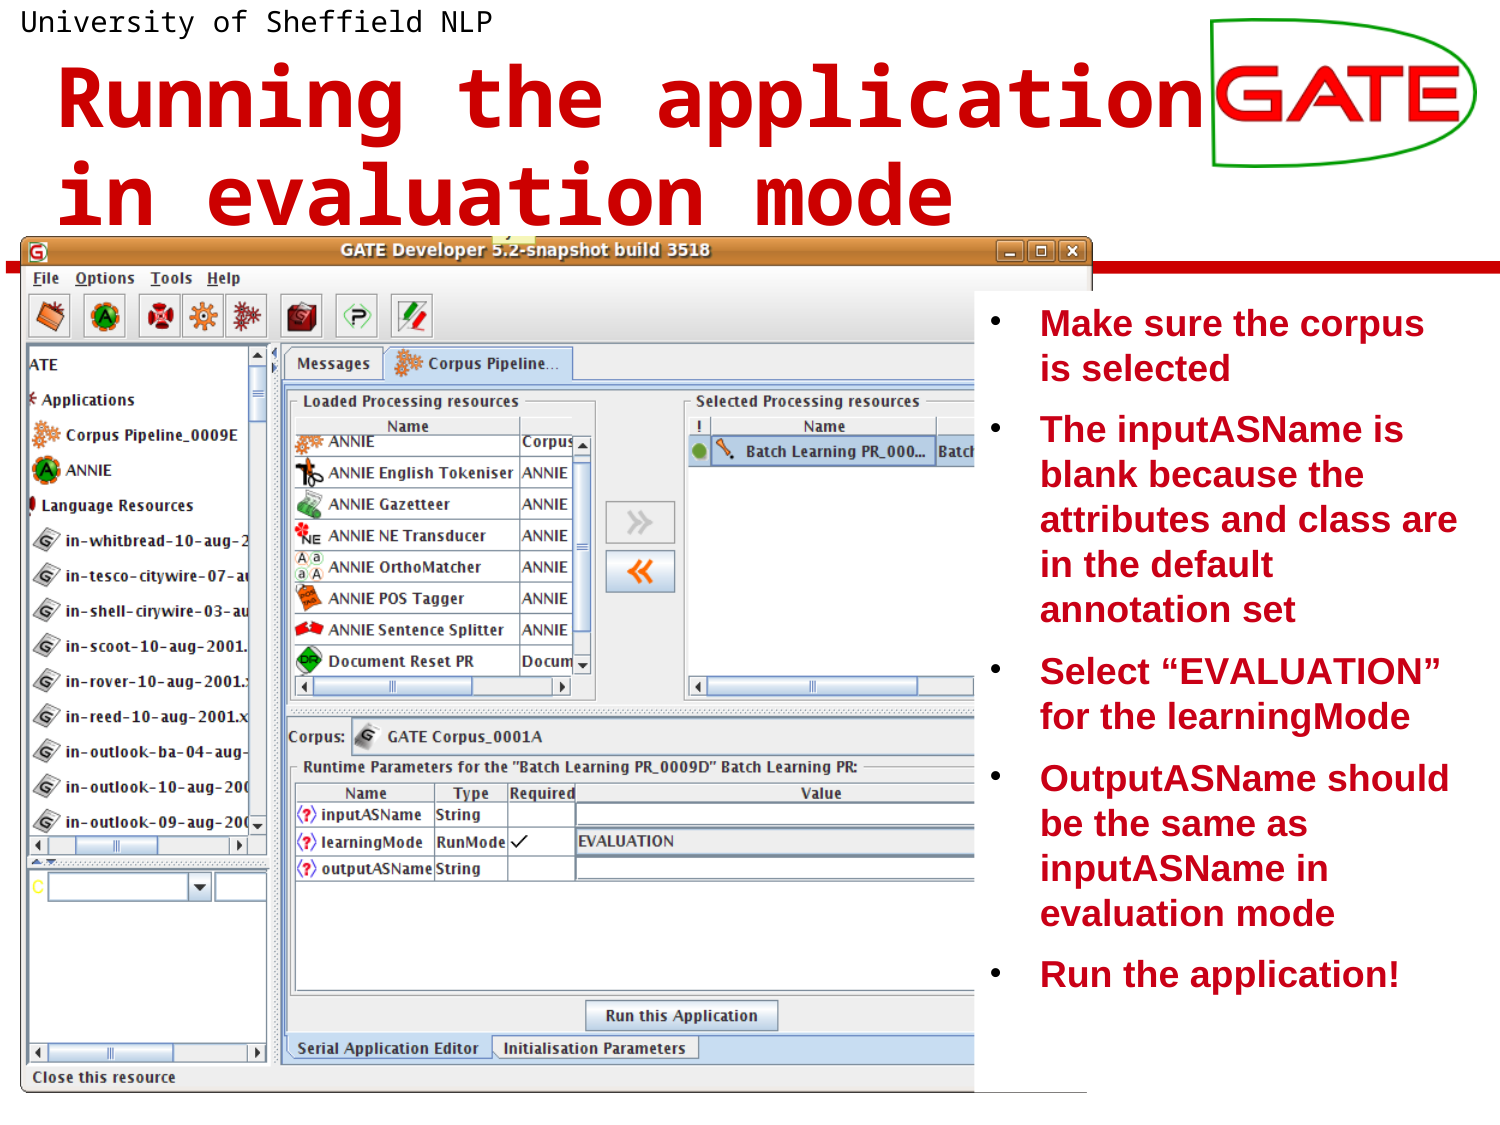

# Running the application in evaluation mode
Make sure the corpus is selected
The inputASName is blank because the attributes and class are in the default annotation set
Select “EVALUATION” for the learningMode
OutputASName should be the same as inputASName in evaluation mode
Run the application!